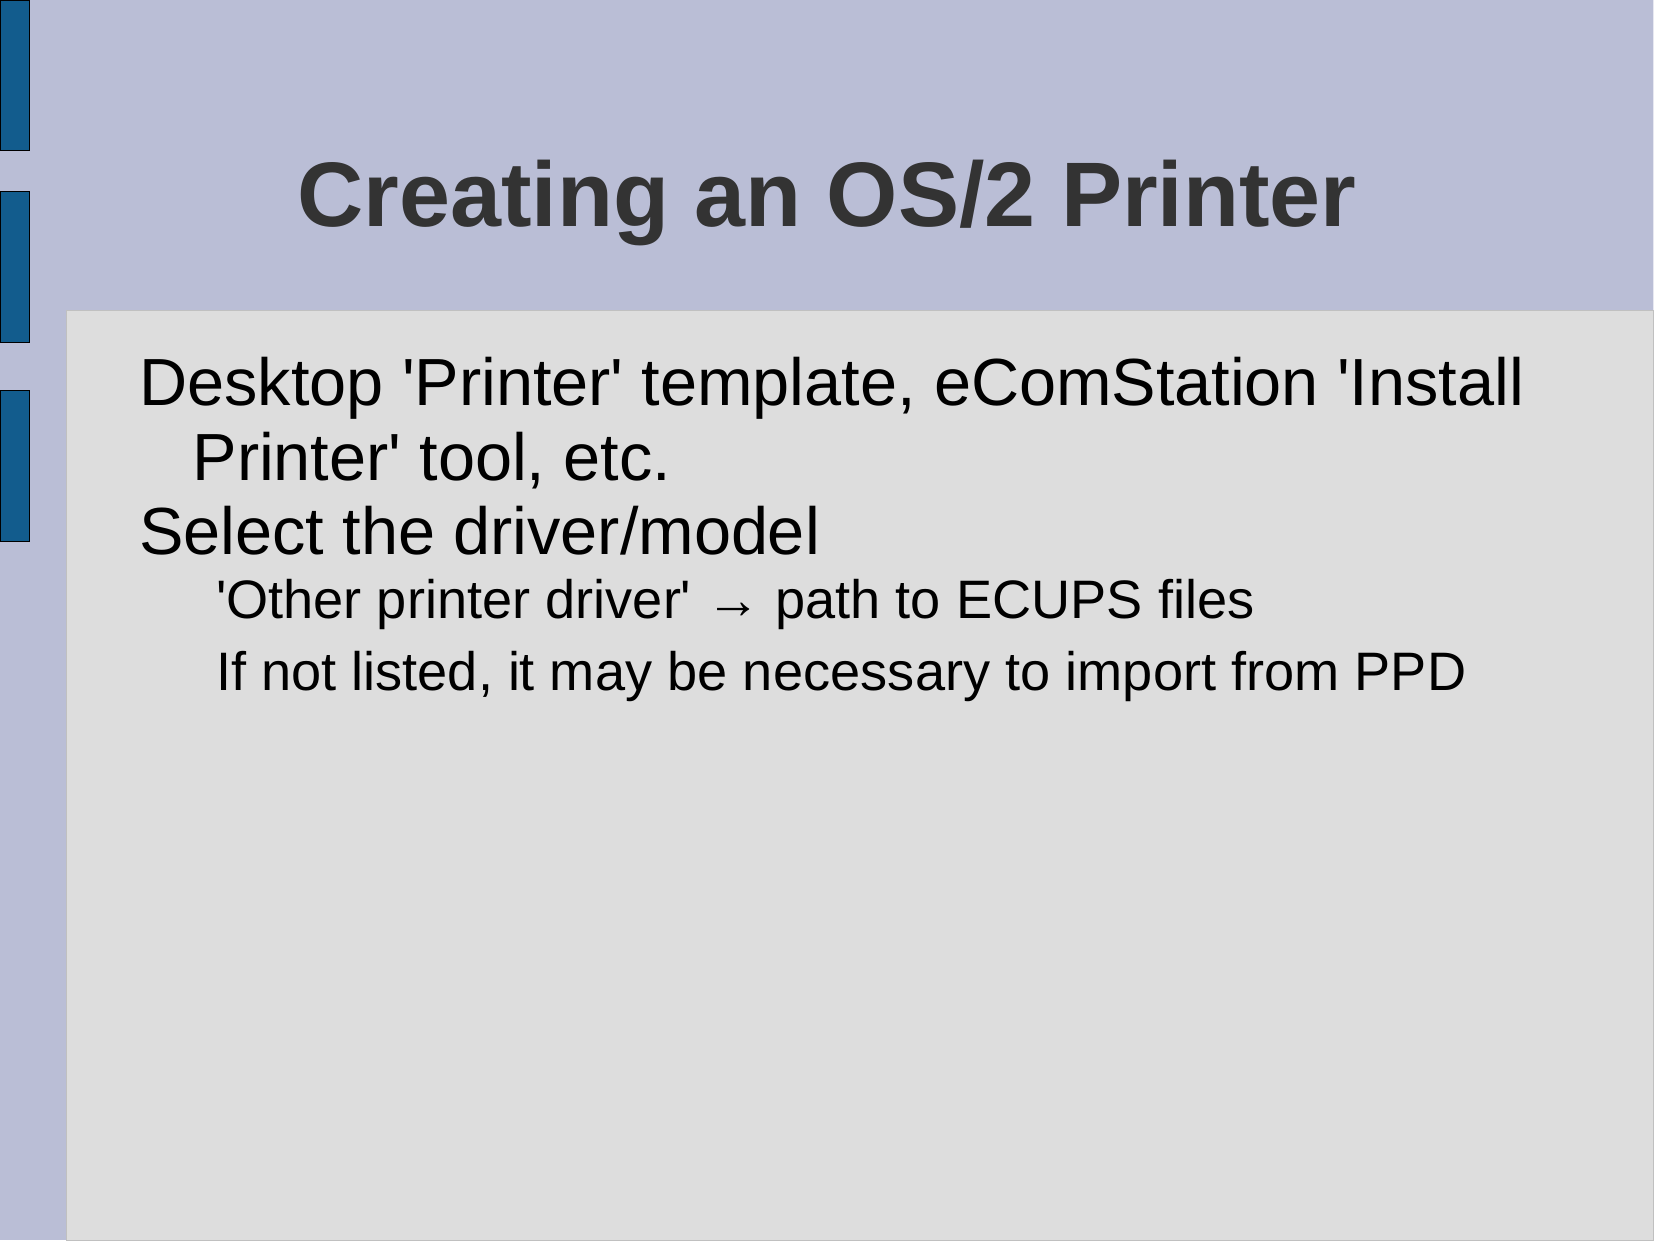

# Creating an OS/2 Printer
Desktop 'Printer' template, eComStation 'Install Printer' tool, etc.
Select the driver/model
'Other printer driver' → path to ECUPS files
If not listed, it may be necessary to import from PPD